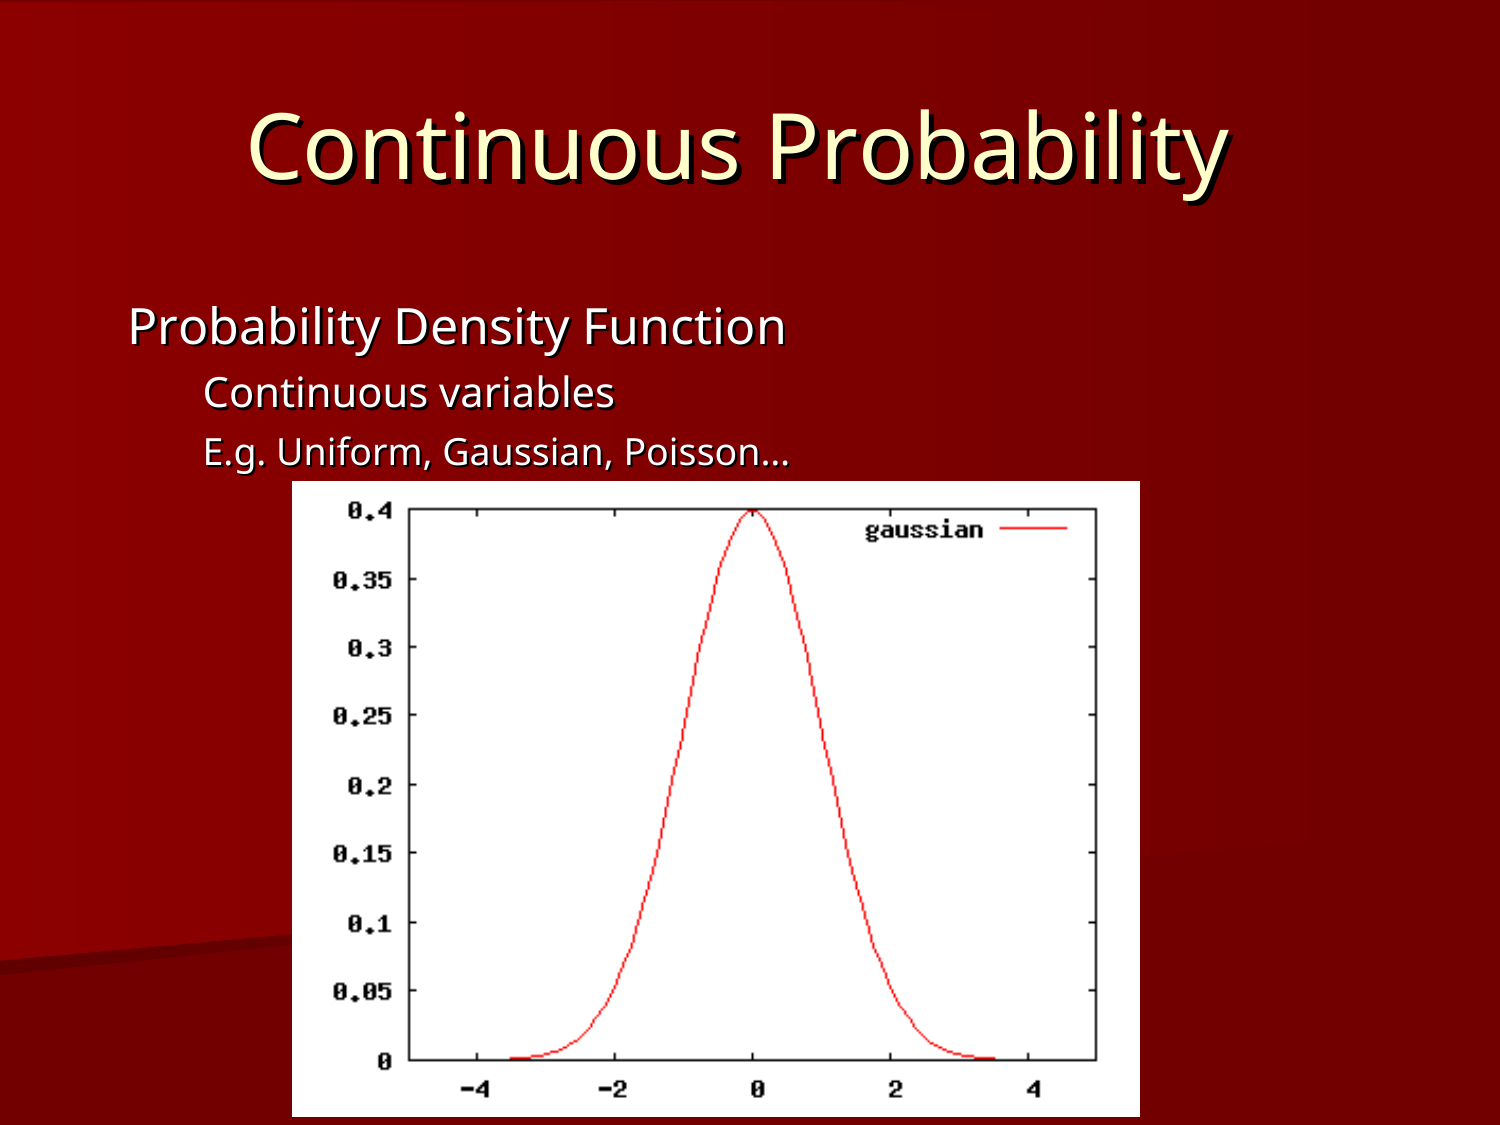

# Continuous Probability
Probability Density Function
Continuous variables
E.g. Uniform, Gaussian, Poisson…